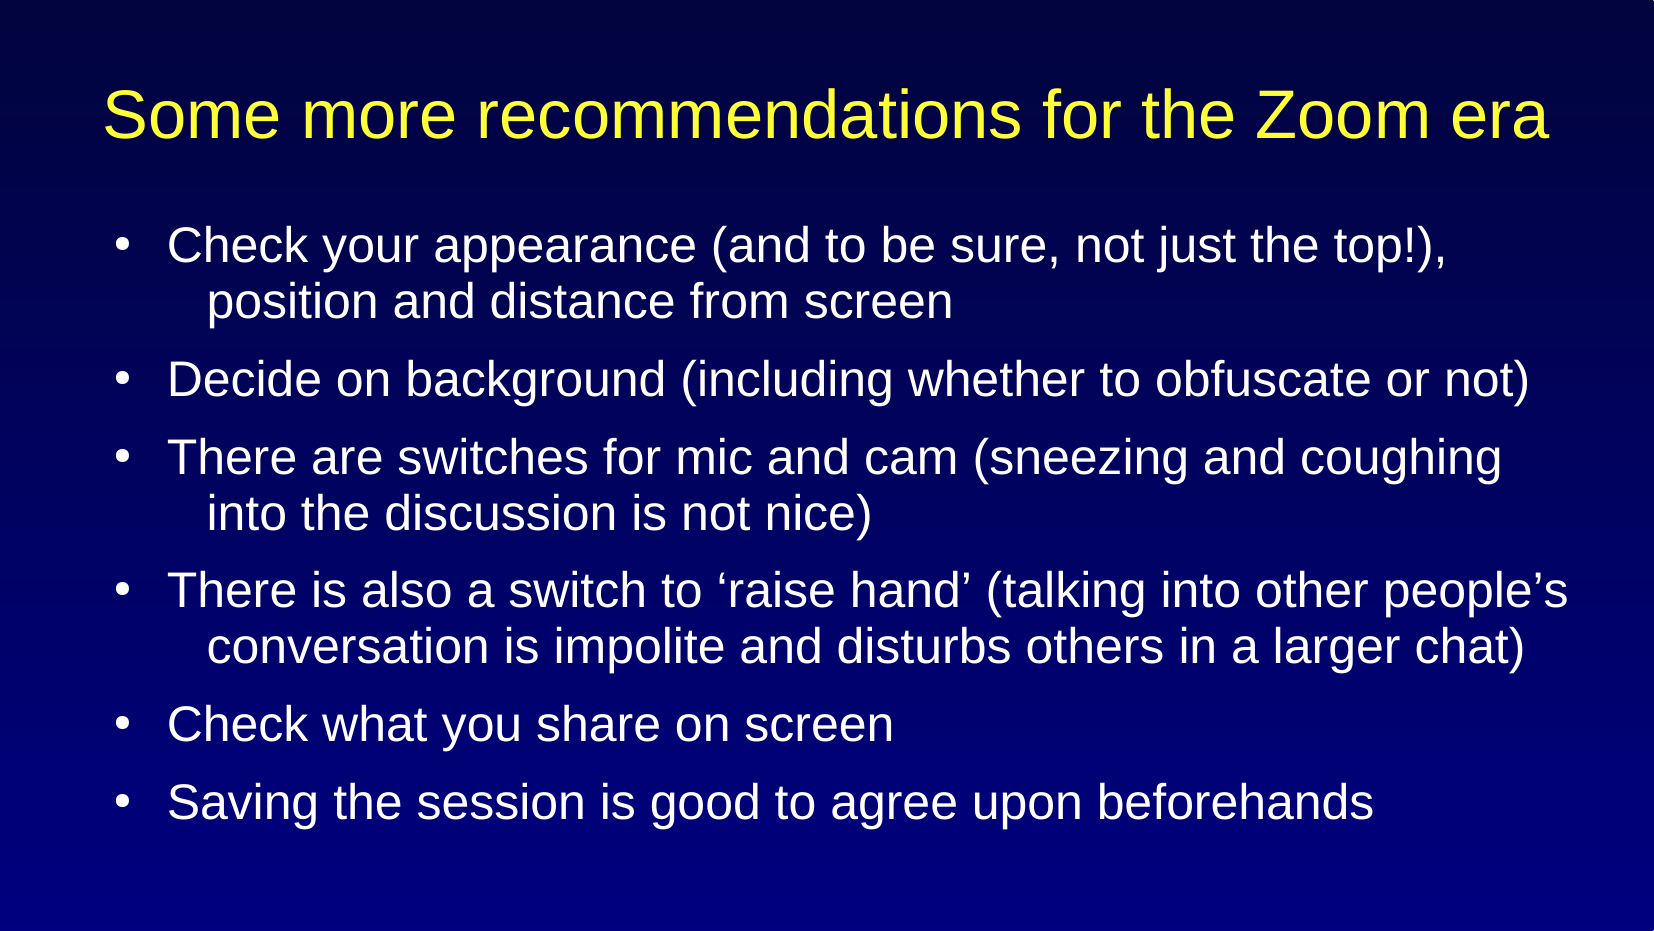

# Some more recommendations for the Zoom era
Check your appearance (and to be sure, not just the top!), position and distance from screen
Decide on background (including whether to obfuscate or not)
There are switches for mic and cam (sneezing and coughing into the discussion is not nice)
There is also a switch to ‘raise hand’ (talking into other people’s conversation is impolite and disturbs others in a larger chat)
Check what you share on screen
Saving the session is good to agree upon beforehands